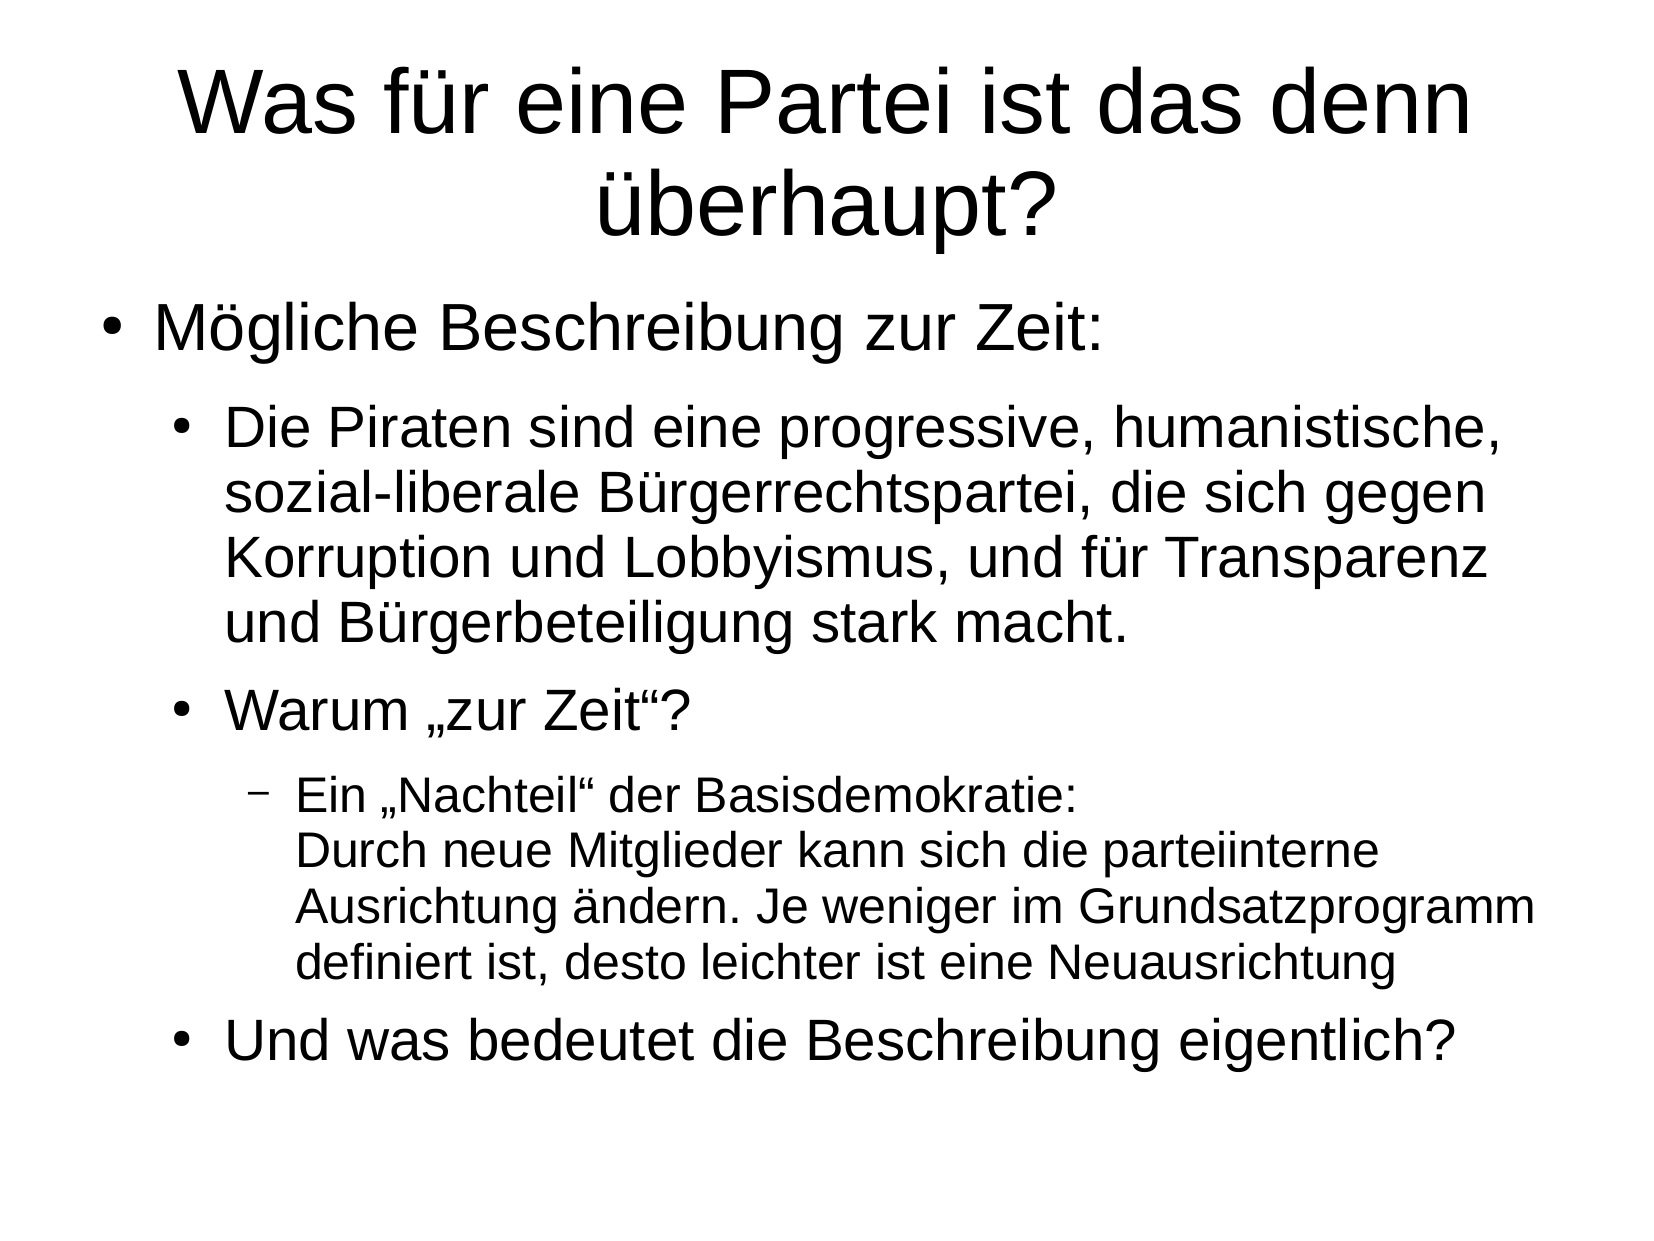

# Was für eine Partei ist das denn überhaupt?
Mögliche Beschreibung zur Zeit:
Die Piraten sind eine progressive, humanistische, sozial-liberale Bürgerrechtspartei, die sich gegen Korruption und Lobbyismus, und für Transparenz und Bürgerbeteiligung stark macht.
Warum „zur Zeit“?
Ein „Nachteil“ der Basisdemokratie:
Durch neue Mitglieder kann sich die parteiinterne Ausrichtung ändern. Je weniger im Grundsatzprogramm definiert ist, desto leichter ist eine Neuausrichtung
Und was bedeutet die Beschreibung eigentlich?